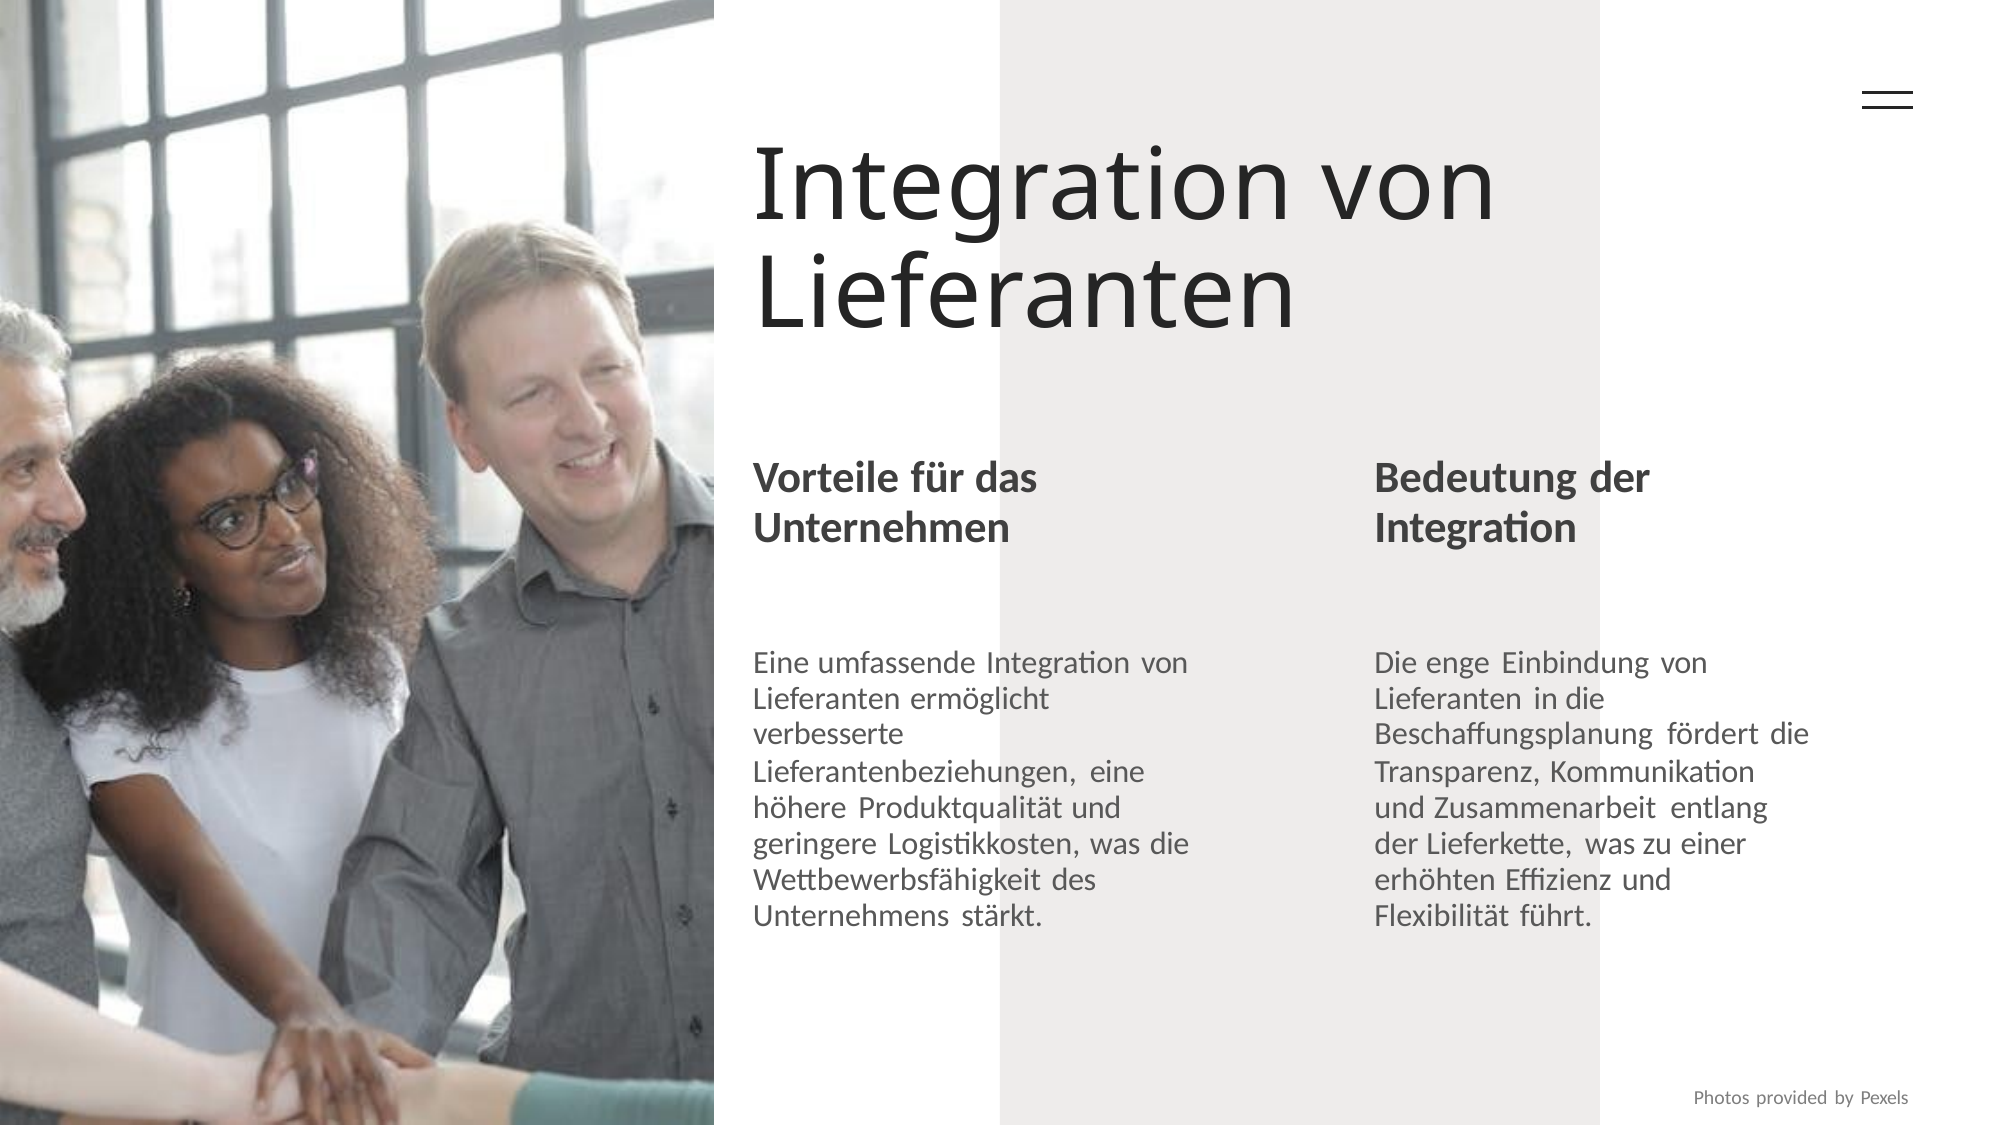

# Integration von
Lieferanten
Vorteile für das
Bedeutung der
Unternehmen
Integration
Eine umfassende Integration von
Die enge Einbindung von
Lieferanten ermöglicht
Lieferanten in die
verbesserte
Beschaffungsplanung fördert die
Lieferantenbeziehungen, eine
Transparenz, Kommunikation
höhere Produktqualität und
und Zusammenarbeit entlang
geringere Logistikkosten, was die
der Lieferkette, was zu einer
Wettbewerbsfähigkeit des
erhöhten Effizienz und
Unternehmens stärkt.
Flexibilität führt.
Photos provided by Pexels